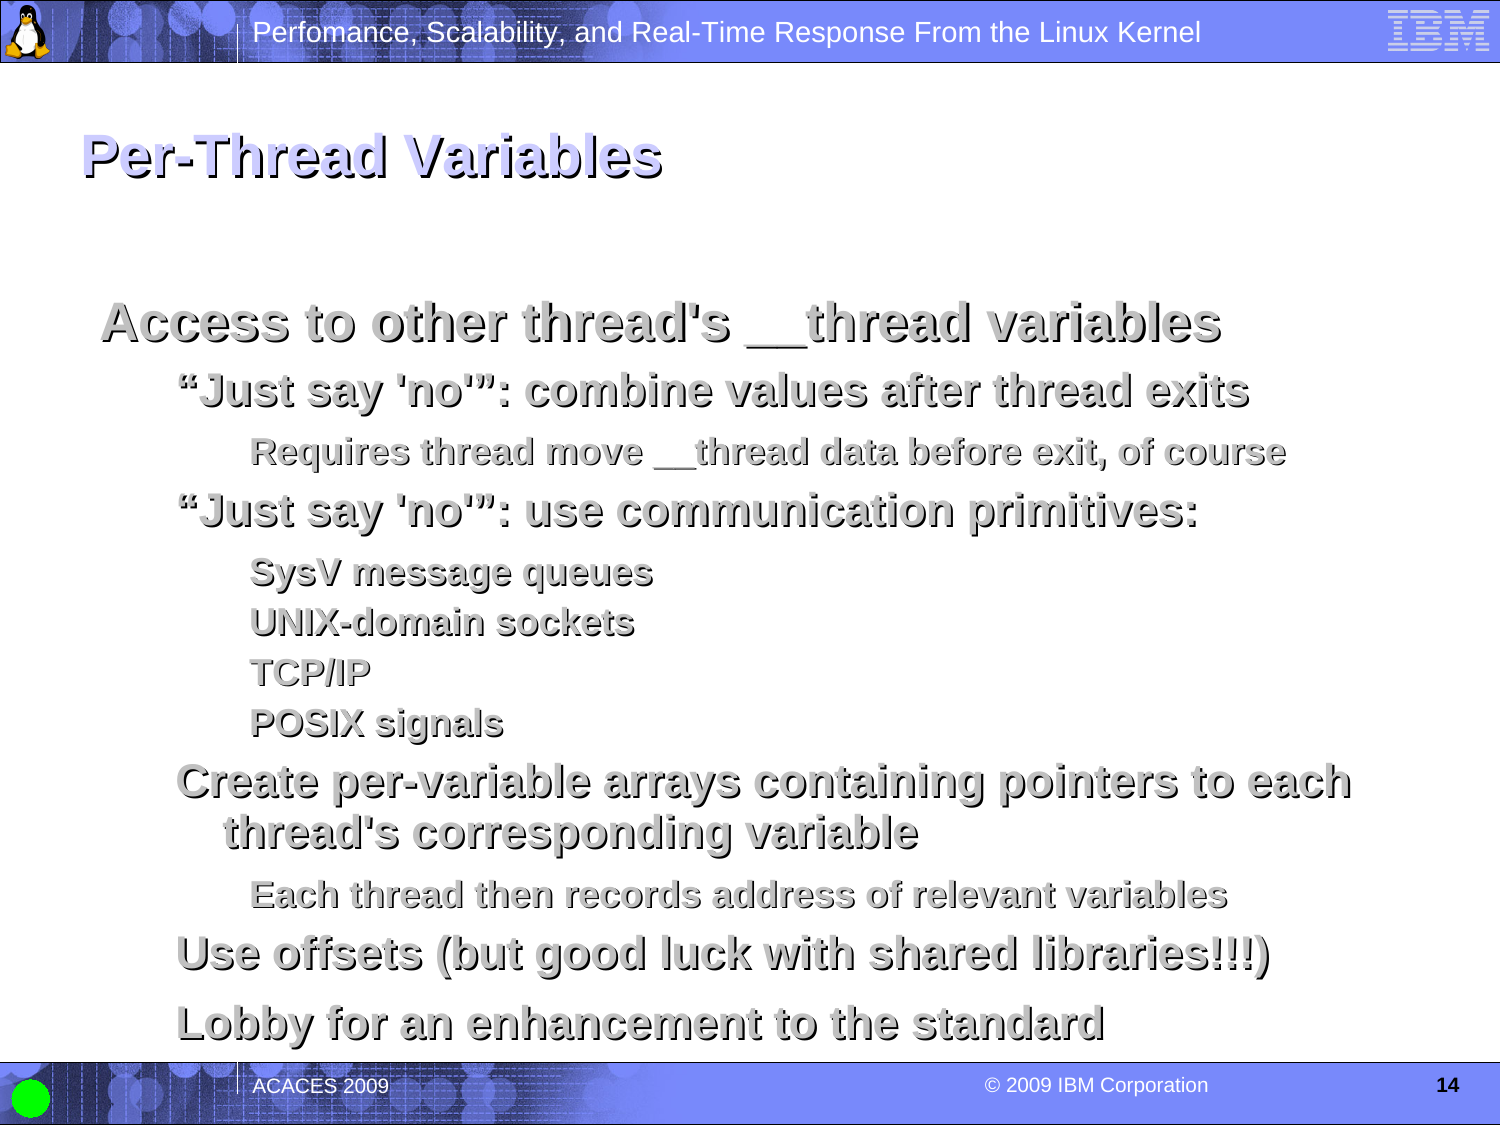

# Per-Thread Variables
Access to other thread's __thread variables
“Just say 'no'”: combine values after thread exits
Requires thread move __thread data before exit, of course
“Just say 'no'”: use communication primitives:
SysV message queues
UNIX-domain sockets
TCP/IP
POSIX signals
Create per-variable arrays containing pointers to each thread's corresponding variable
Each thread then records address of relevant variables
Use offsets (but good luck with shared libraries!!!)
Lobby for an enhancement to the standard
14